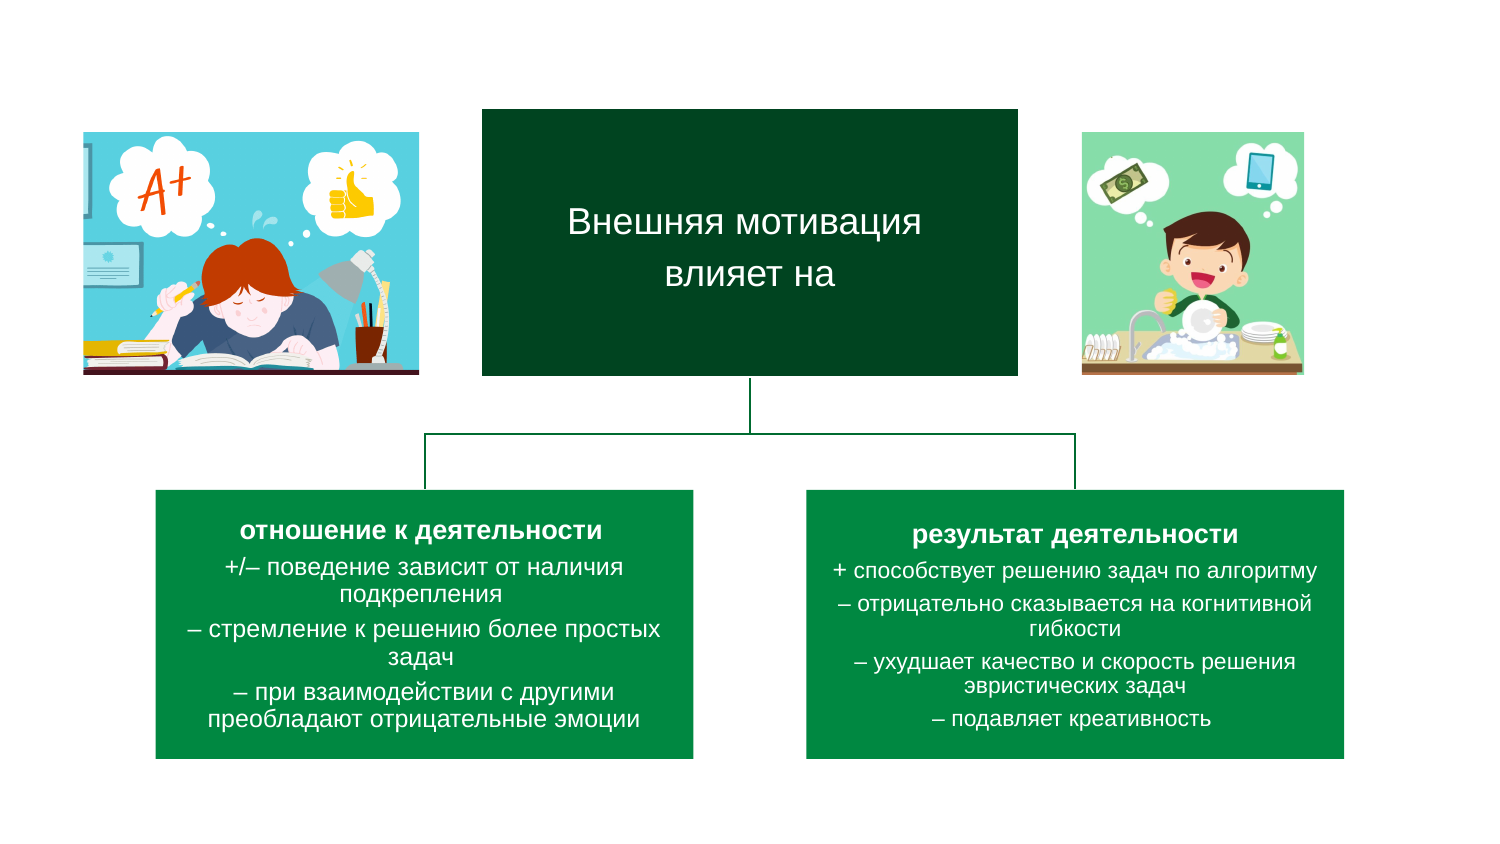

Внешняя мотивация
влияет на
отношение к деятельности
+/– поведение зависит от наличия подкрепления
– стремление к решению более простых задач
– при взаимодействии с другими преобладают отрицательные эмоции
результат деятельности
+ способствует решению задач по алгоритму
– отрицательно сказывается на когнитивной гибкости
– ухудшает качество и скорость решения эвристических задач
– подавляет креативность